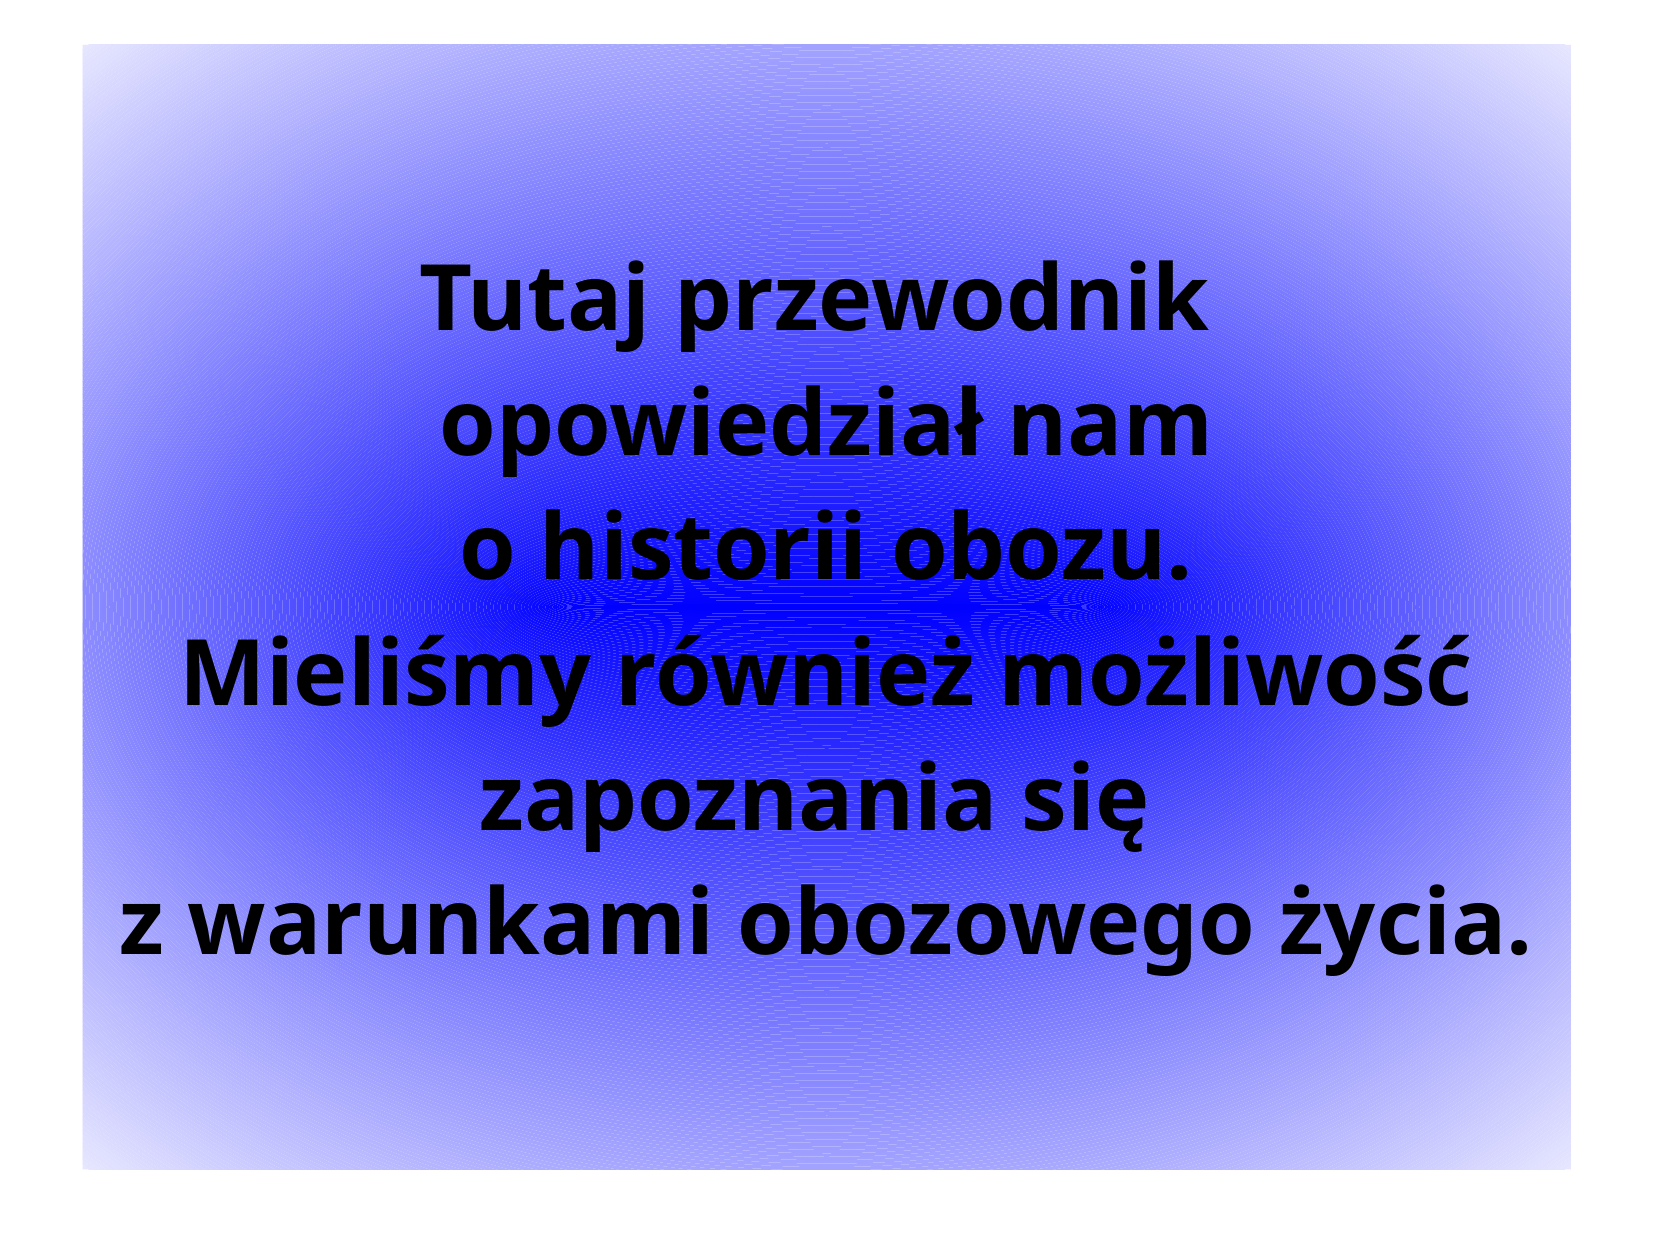

# Tutaj przewodnik opowiedział nam o historii obozu. Mieliśmy również możliwość zapoznania się z warunkami obozowego życia.